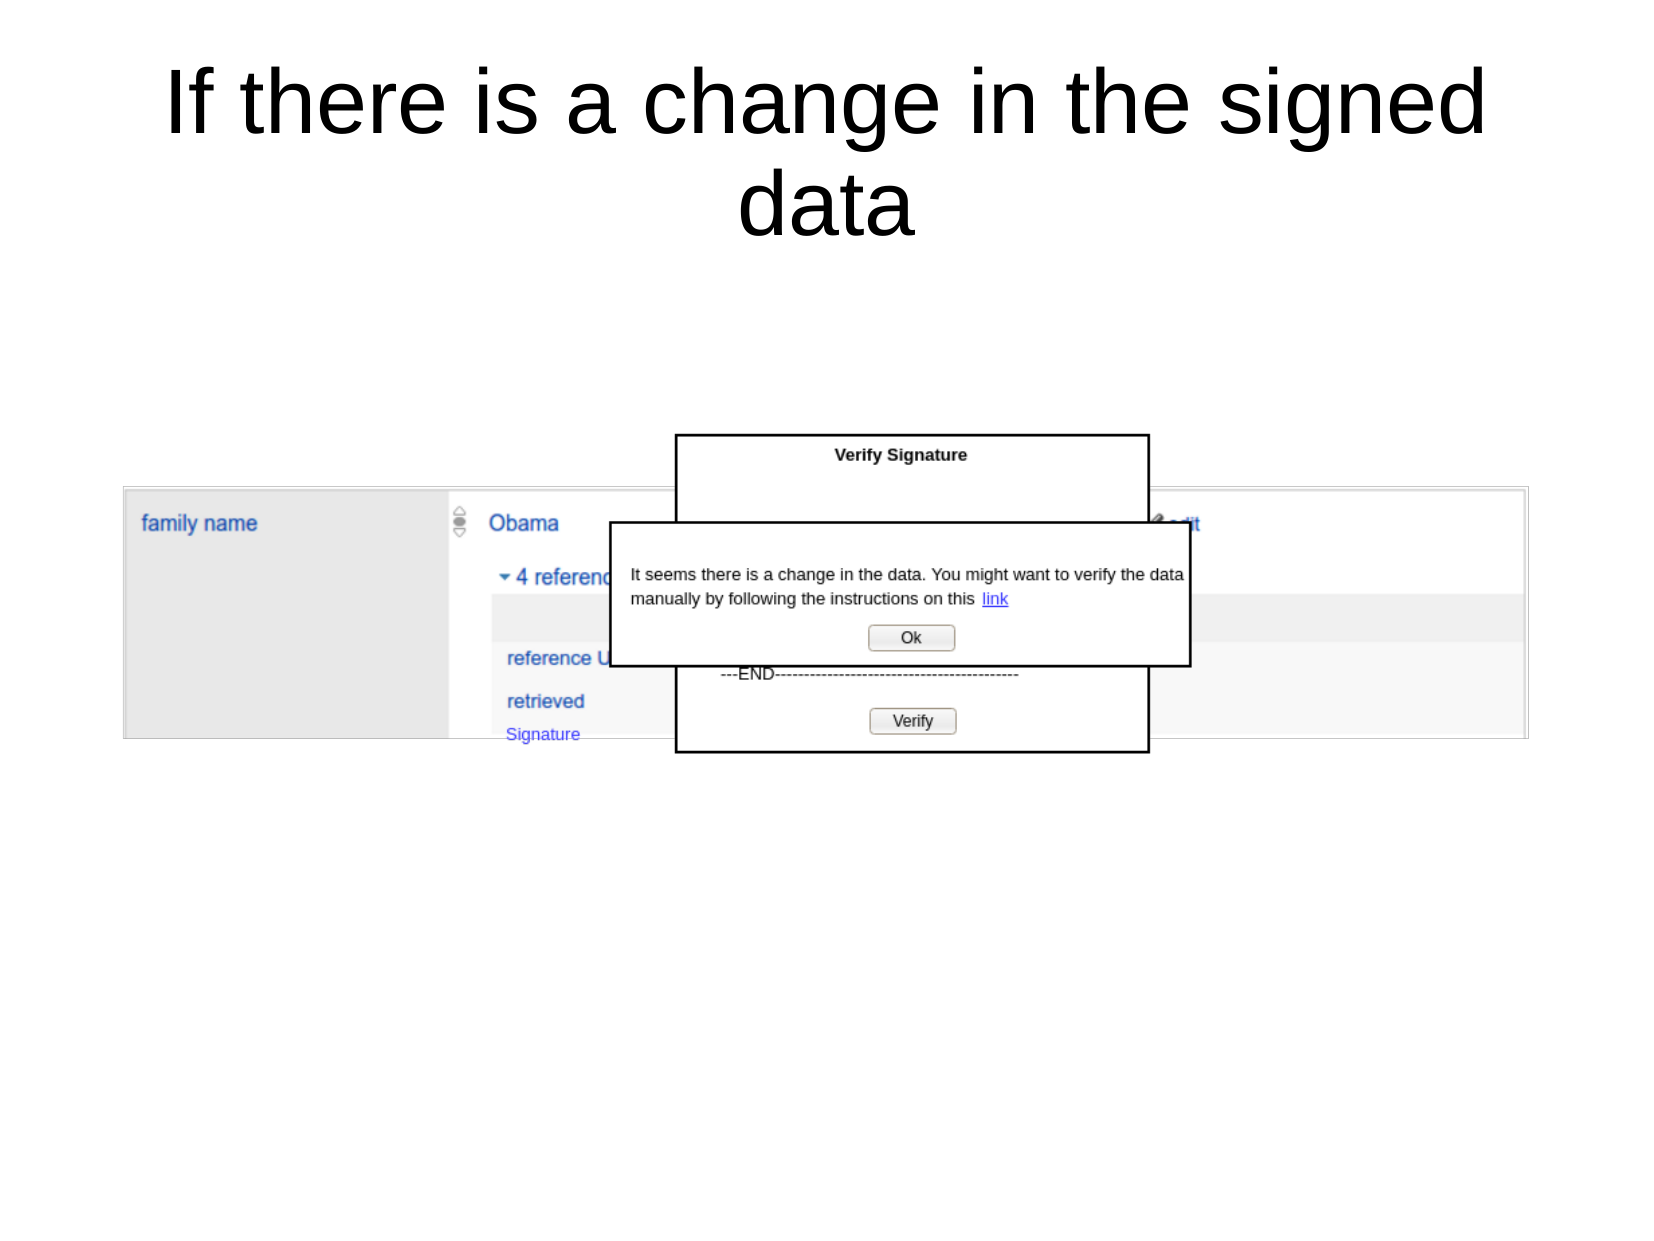

# If there is a change in the signed data